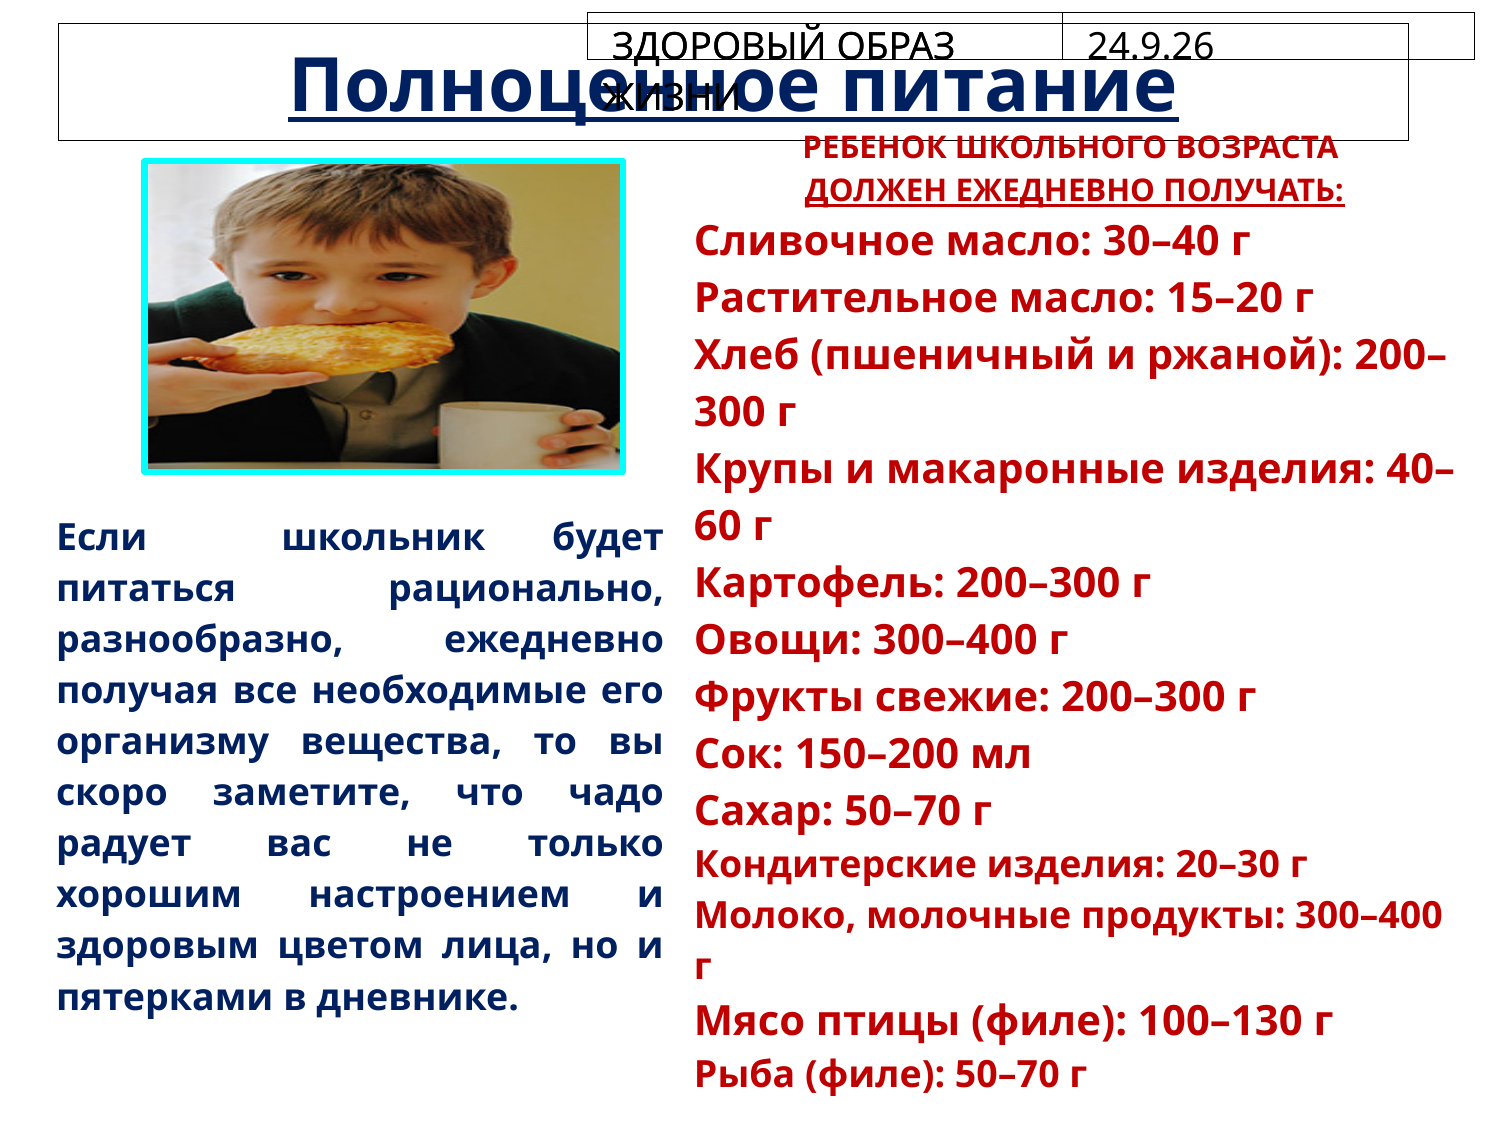

<footer>ЗДОРОВЫЙ ОБРАЗ ЖИЗНИ
# Полноценное питание
РЕБЕНОК ШКОЛЬНОГО ВОЗРАСТА
ДОЛЖЕН ЕЖЕДНЕВНО ПОЛУЧАТЬ:
Сливочное масло: 30–40 г
Растительное масло: 15–20 г
Хлеб (пшеничный и ржаной): 200–300 г
Крупы и макаронные изделия: 40–60 г
Картофель: 200–300 г
Овощи: 300–400 г
Фрукты свежие: 200–300 г
Сок: 150–200 мл
Сахар: 50–70 г
Кондитерские изделия: 20–30 г
Молоко, молочные продукты: 300–400 г
Мясо птицы (филе): 100–130 г
Рыба (филе): 50–70 г
Если школьник будет питаться рационально, разнообразно, ежедневно получая все необходимые его организму вещества, то вы скоро заметите, что чадо радует вас не только хорошим настроением и здоровым цветом лица, но и пятерками в дневнике.